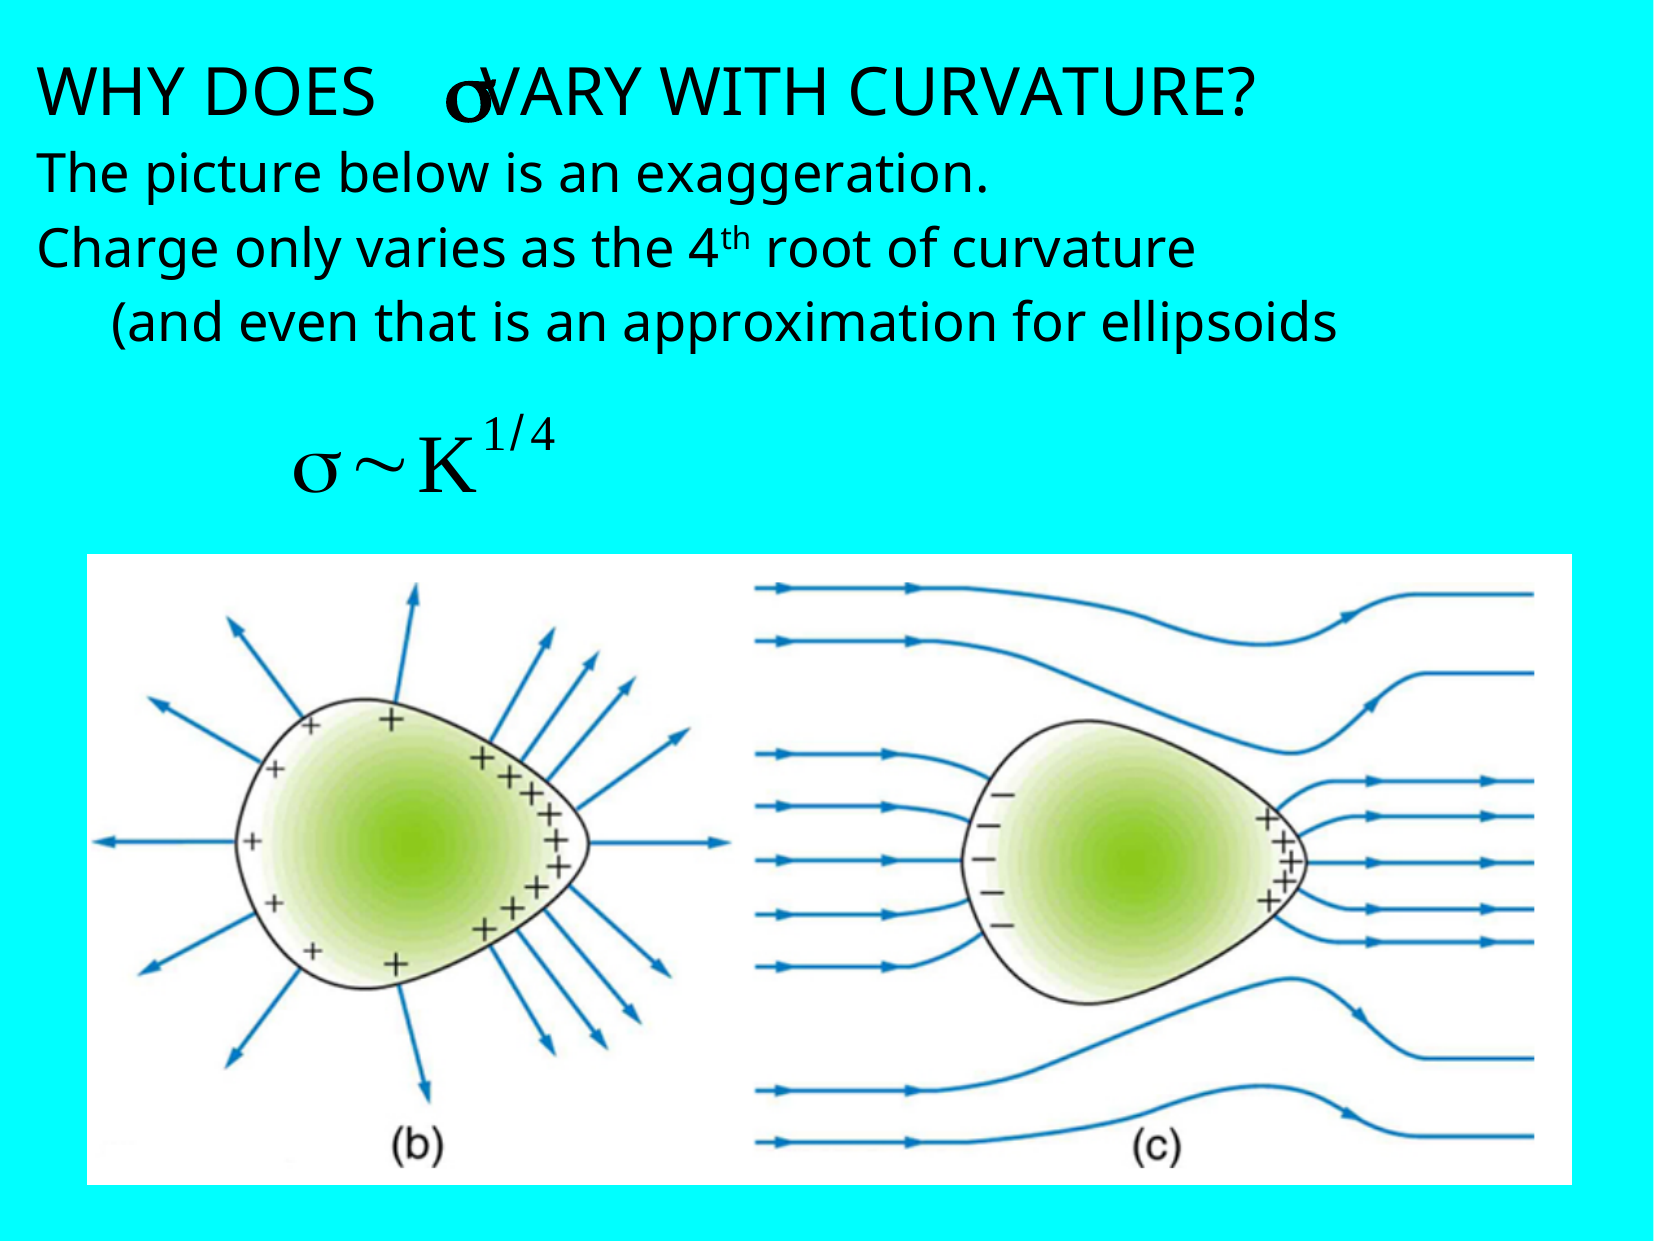

WHY DOES VARY WITH CURVATURE?
The picture below is an exaggeration.
Charge only varies as the 4th root of curvature
	(and even that is an approximation for ellipsoids
6